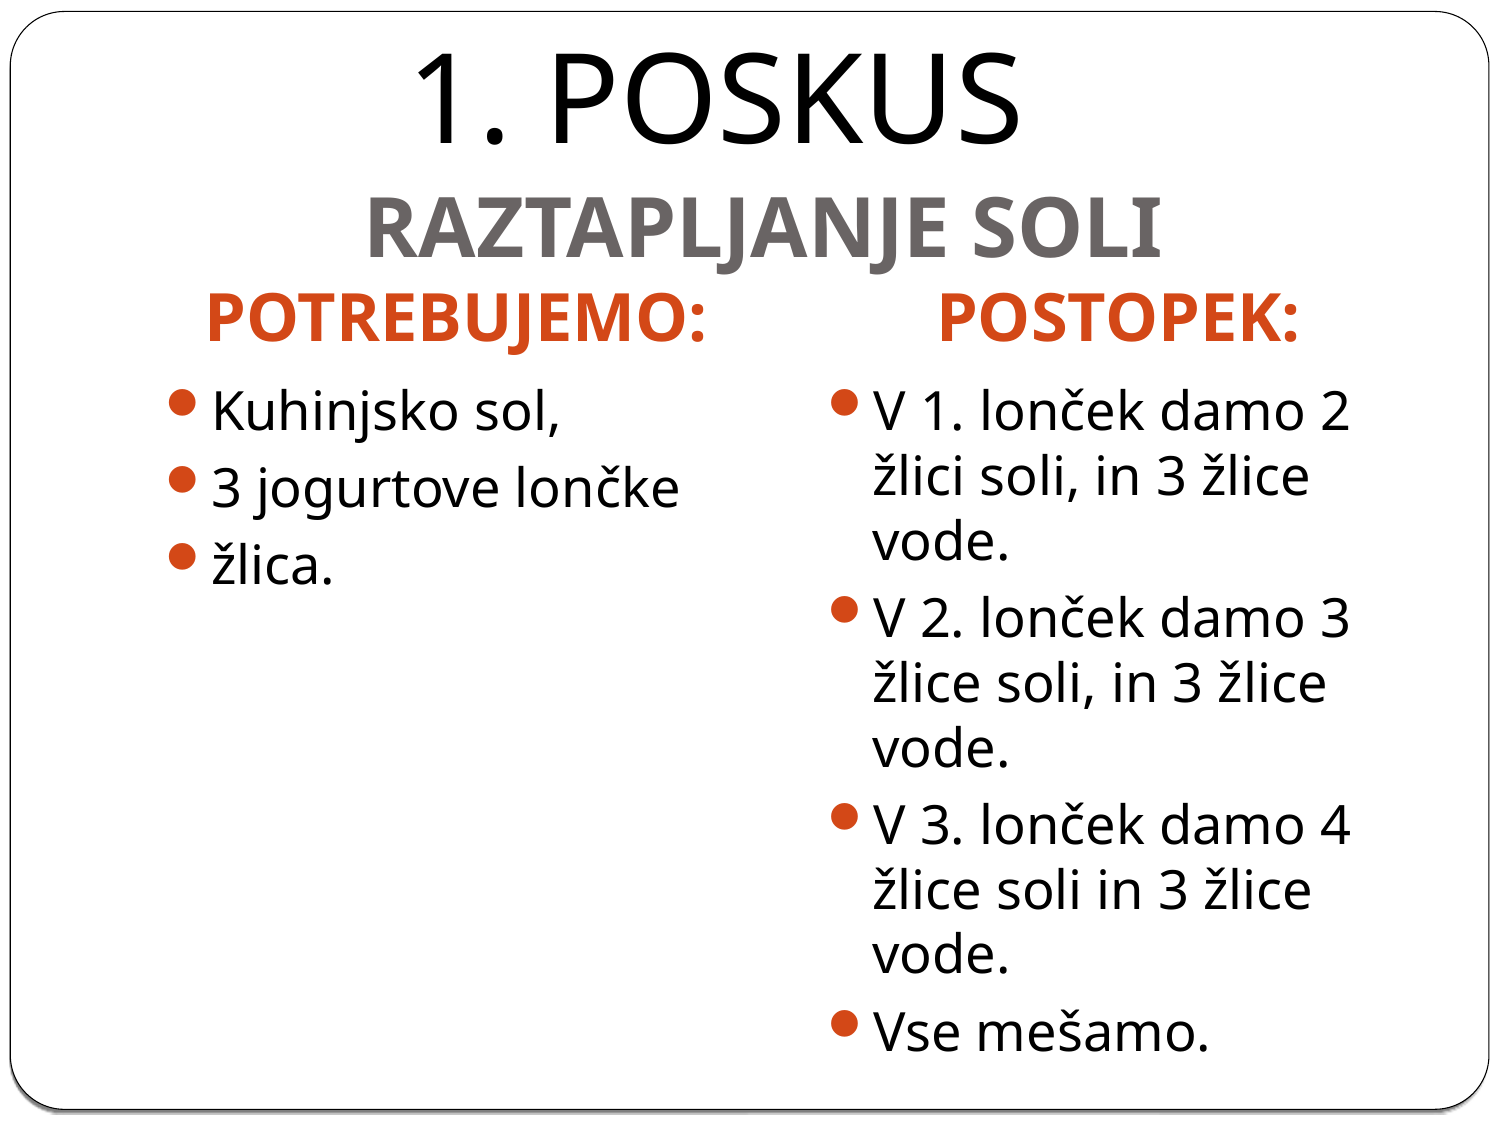

1. POSKUS
# RAZTAPLJANJE SOLI
POTREBUJEMO:
POSTOPEK:
Kuhinjsko sol,
3 jogurtove lončke
žlica.
V 1. lonček damo 2 žlici soli, in 3 žlice vode.
V 2. lonček damo 3 žlice soli, in 3 žlice vode.
V 3. lonček damo 4 žlice soli in 3 žlice vode.
Vse mešamo.